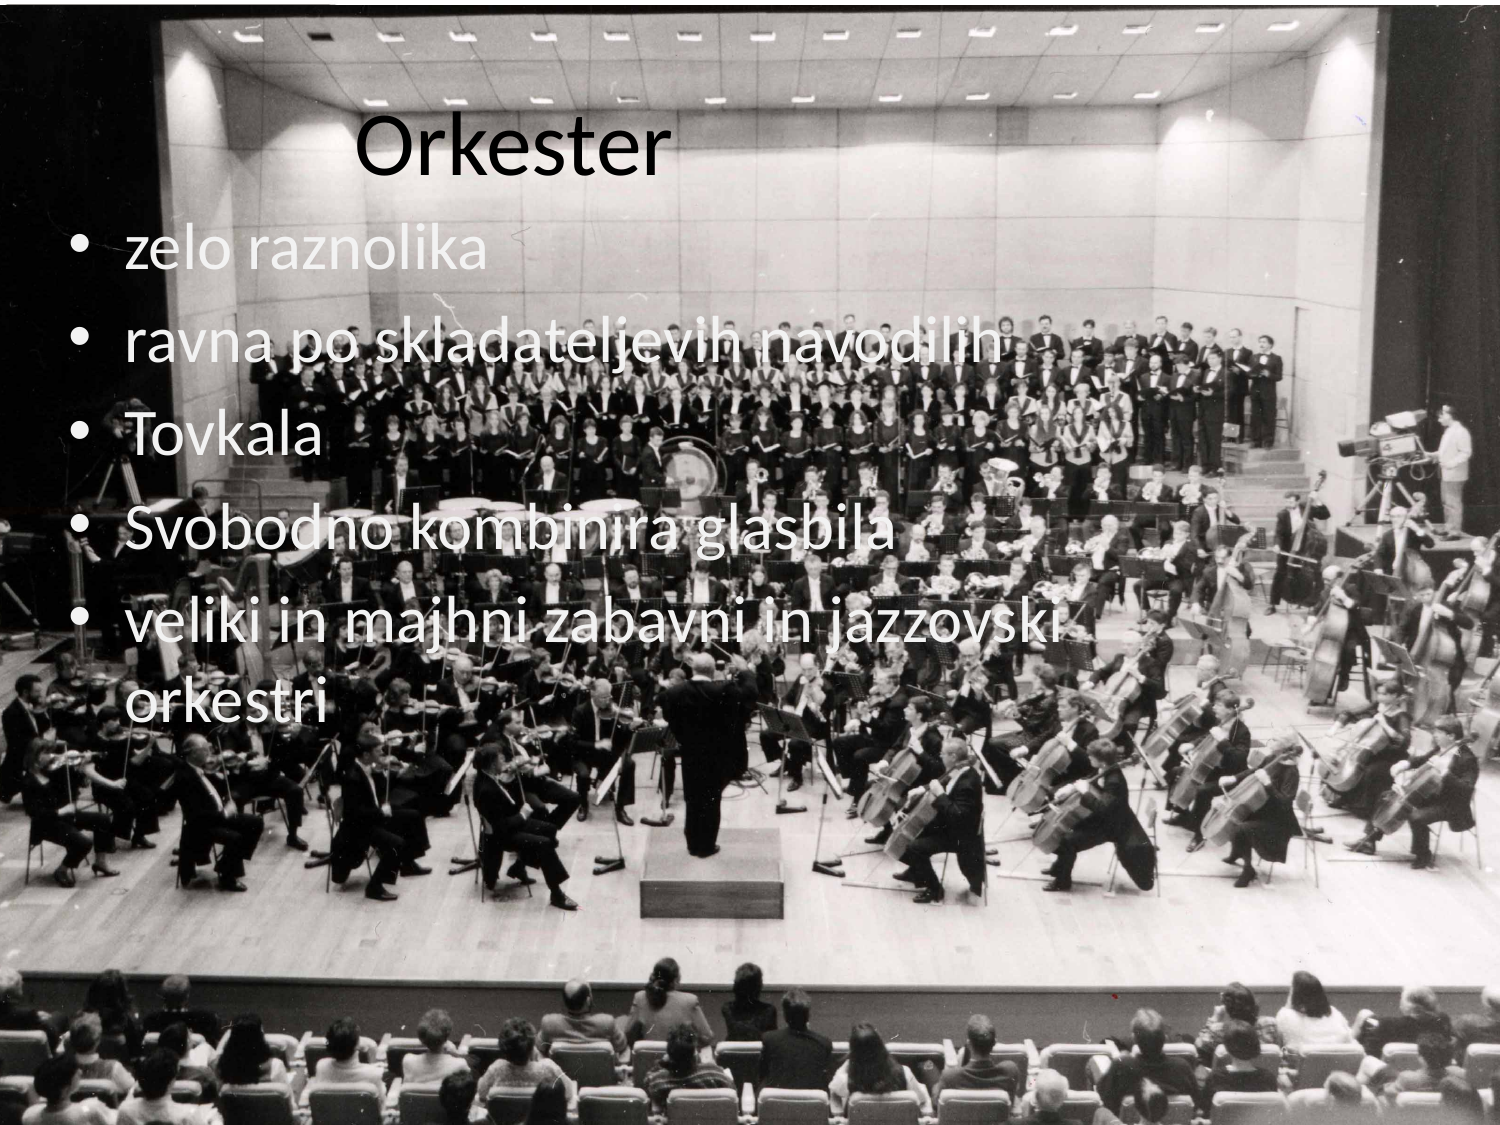

# Orkester
zelo raznolika
ravna po skladateljevih navodilih
Tovkala
Svobodno kombinira glasbila
veliki in majhni zabavni in jazzovski orkestri